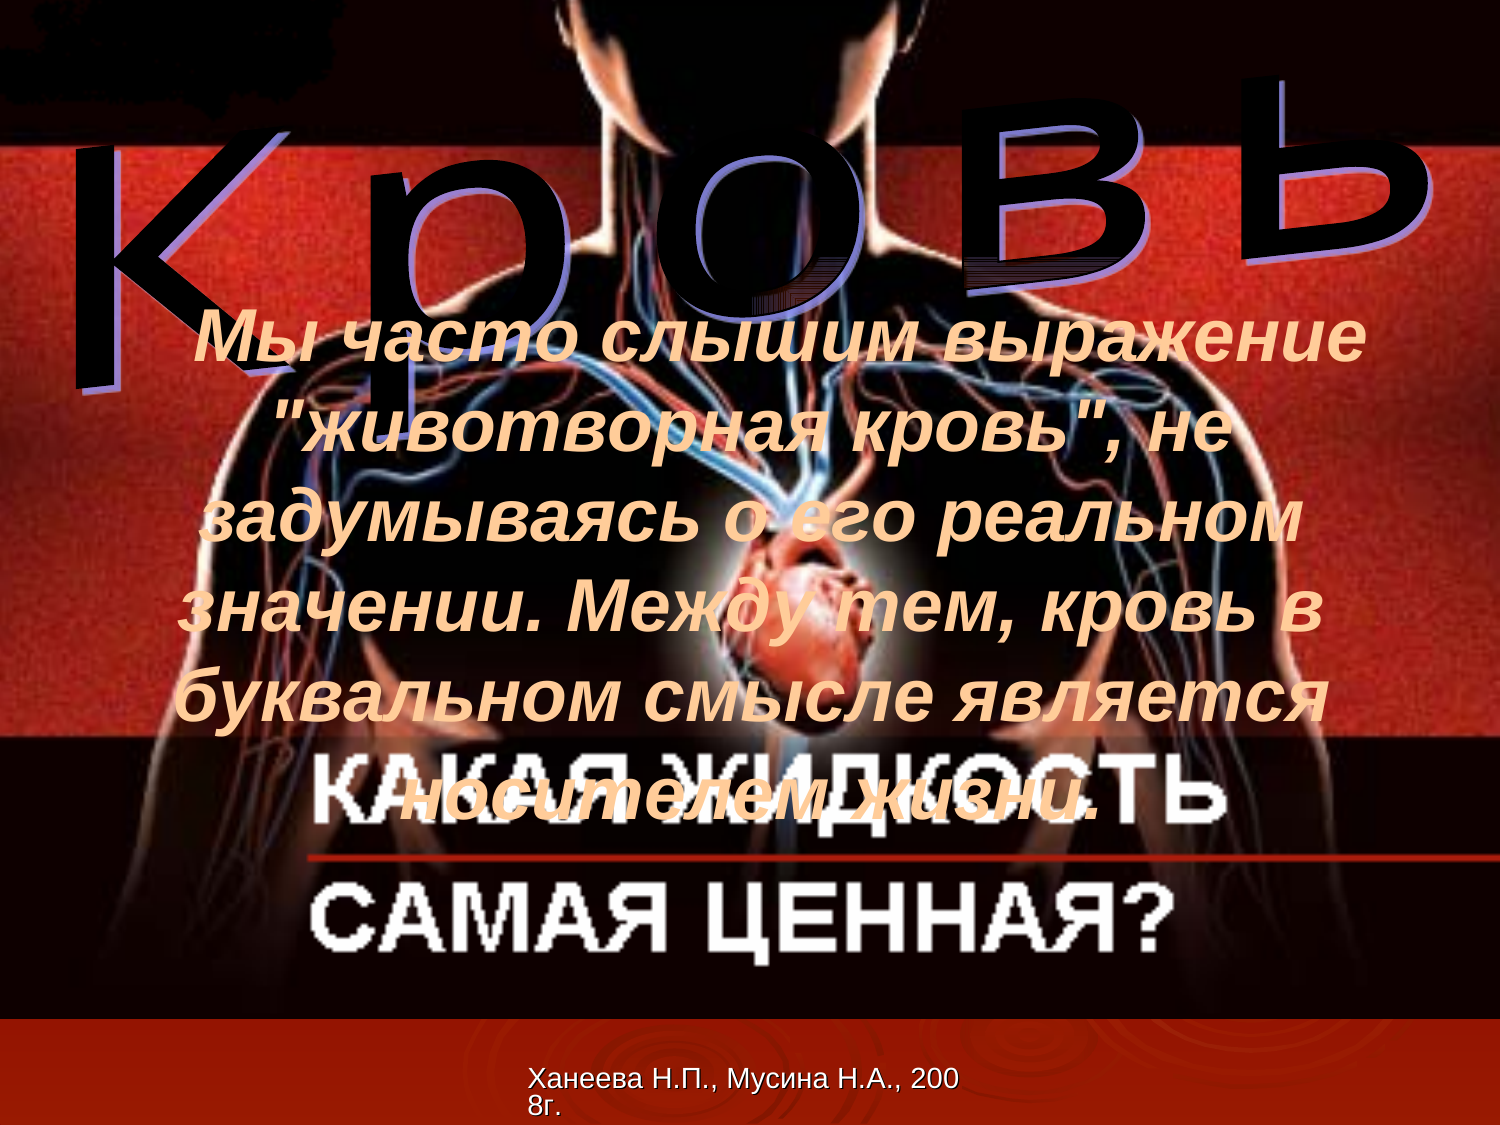

Кровь
#
Мы часто слышим выражение "животворная кровь", не задумываясь о его реальном значении. Между тем, кровь в буквальном смысле является носителем жизни.
Ханеева Н.П., Мусина Н.А., 2008г.